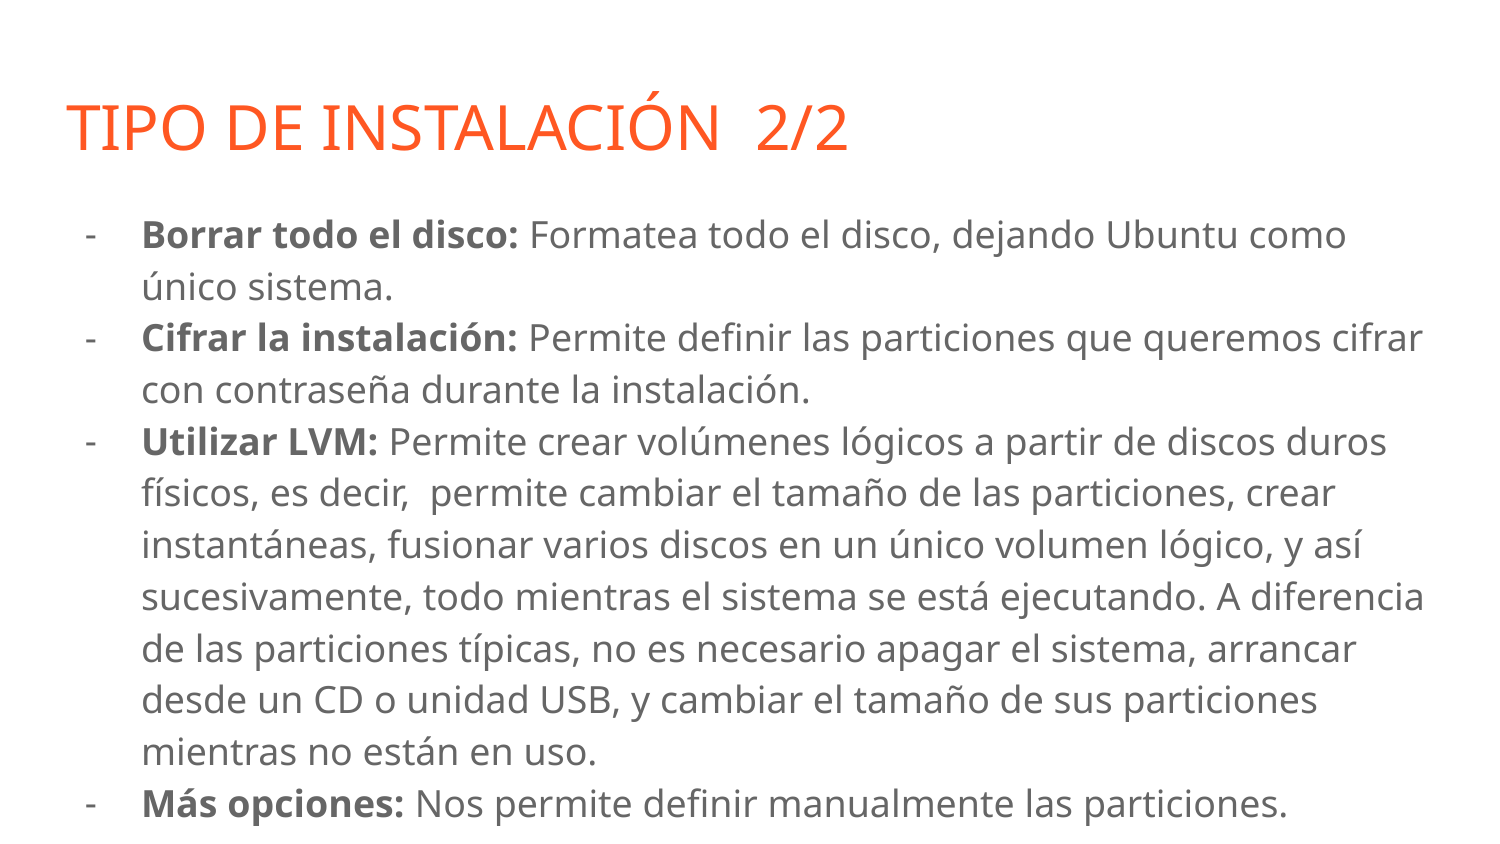

# TIPO DE INSTALACIÓN 2/2
Borrar todo el disco: Formatea todo el disco, dejando Ubuntu como único sistema.
Cifrar la instalación: Permite definir las particiones que queremos cifrar con contraseña durante la instalación.
Utilizar LVM: Permite crear volúmenes lógicos a partir de discos duros físicos, es decir, permite cambiar el tamaño de las particiones, crear instantáneas, fusionar varios discos en un único volumen lógico, y así sucesivamente, todo mientras el sistema se está ejecutando. A diferencia de las particiones típicas, no es necesario apagar el sistema, arrancar desde un CD o unidad USB, y cambiar el tamaño de sus particiones mientras no están en uso.
Más opciones: Nos permite definir manualmente las particiones.